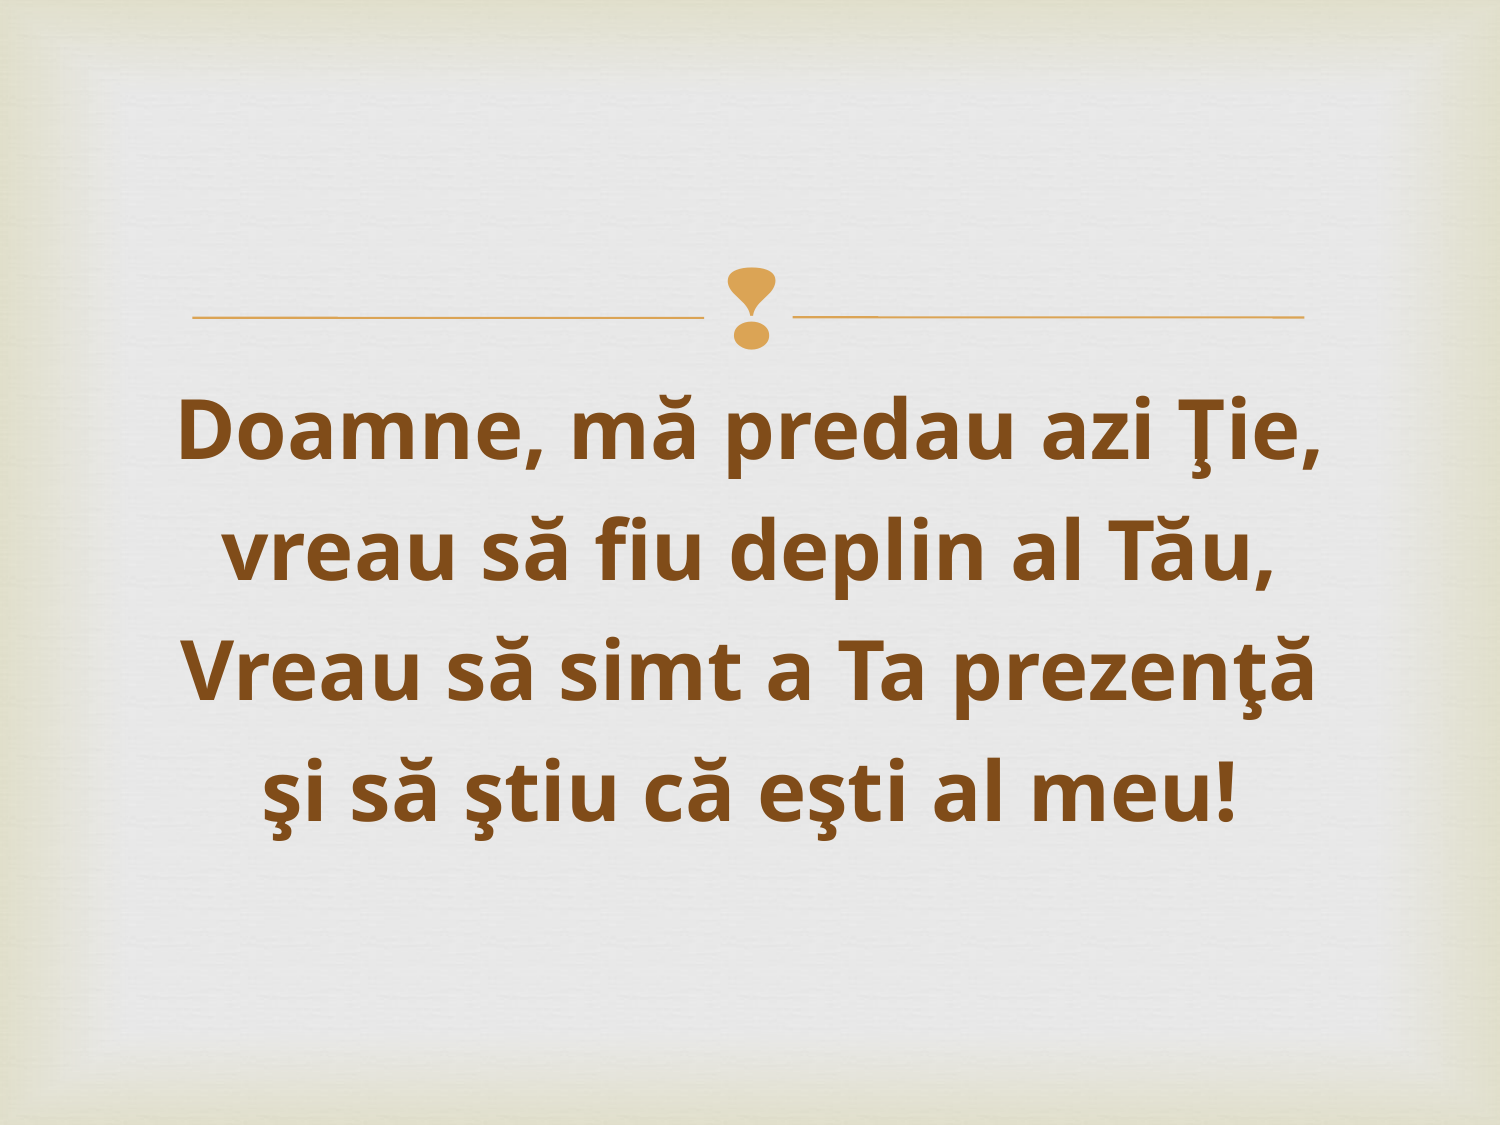

# Doamne, mă predau azi Ţie,
vreau să fiu deplin al Tău,
Vreau să simt a Ta prezenţă
şi să ştiu că eşti al meu!